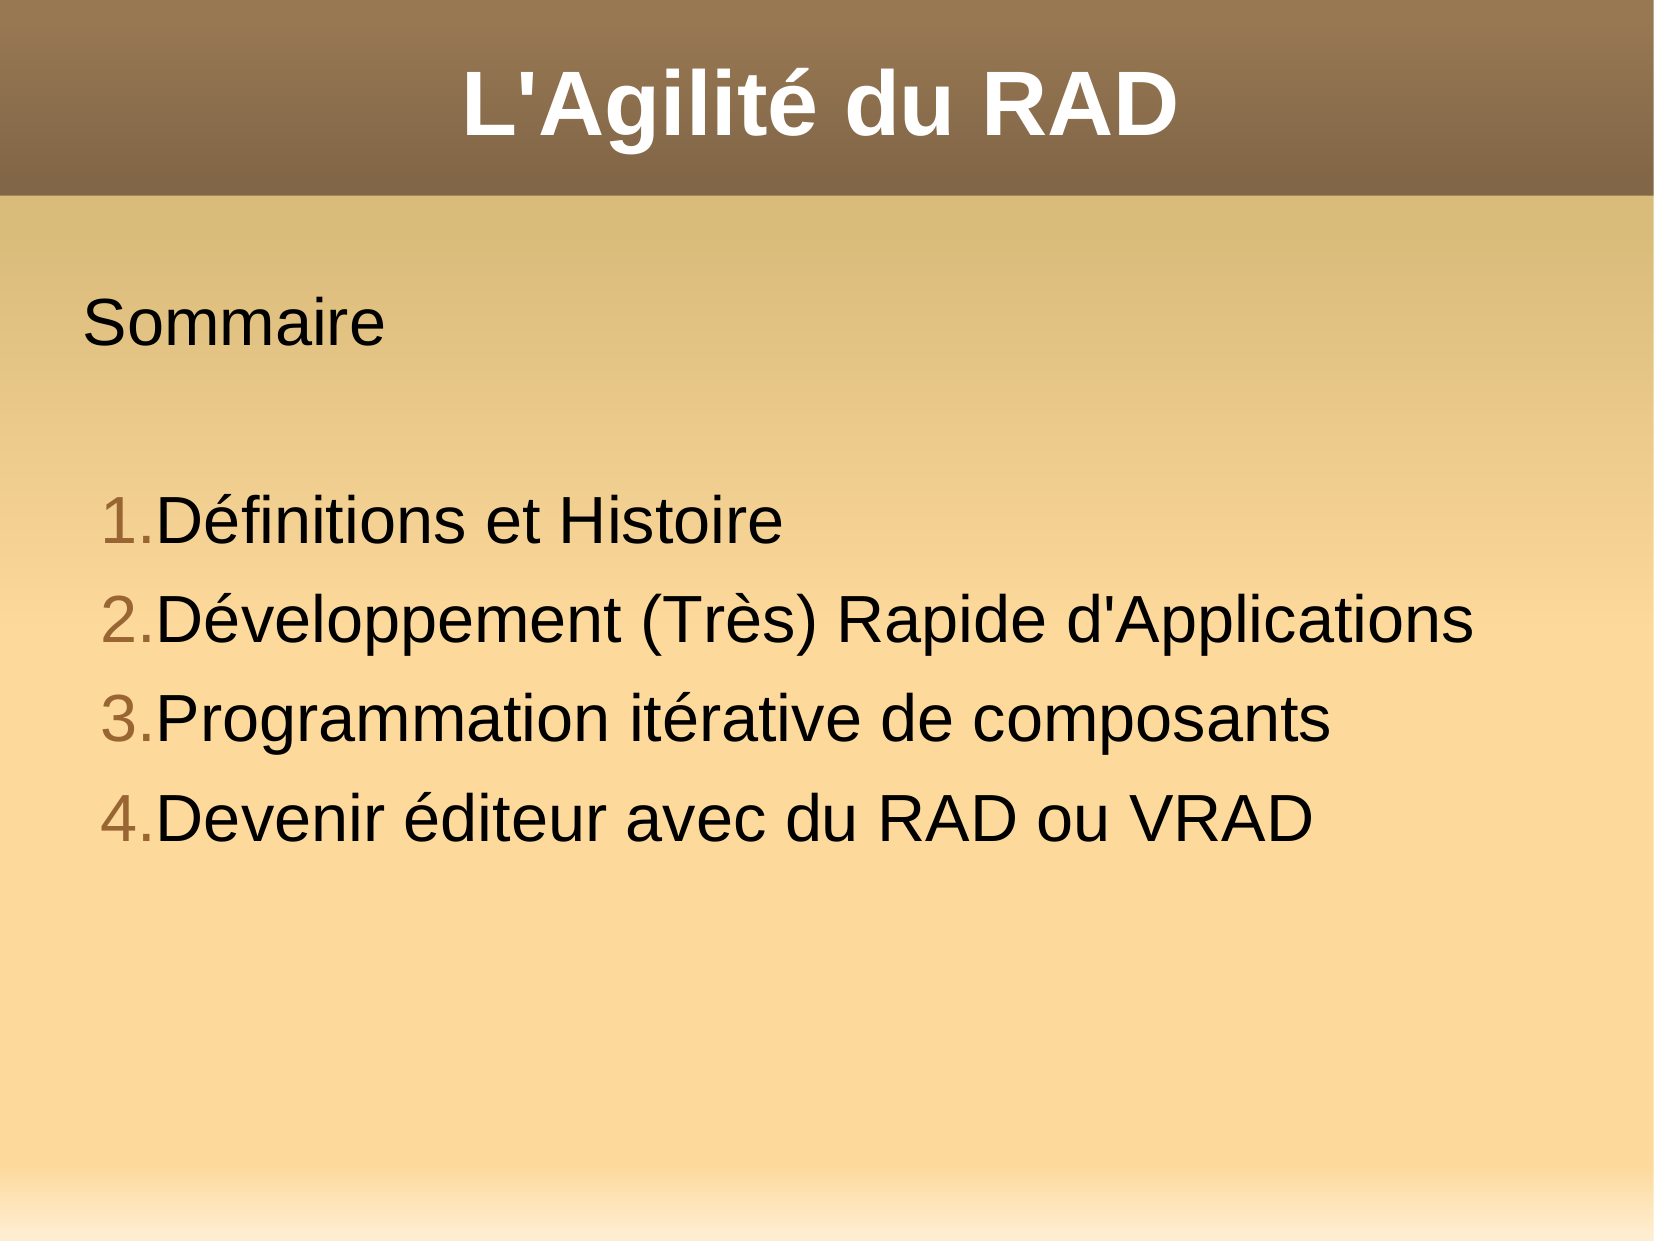

# L'Agilité du RAD
Sommaire
Définitions et Histoire
Développement (Très) Rapide d'Applications
Programmation itérative de composants
Devenir éditeur avec du RAD ou VRAD